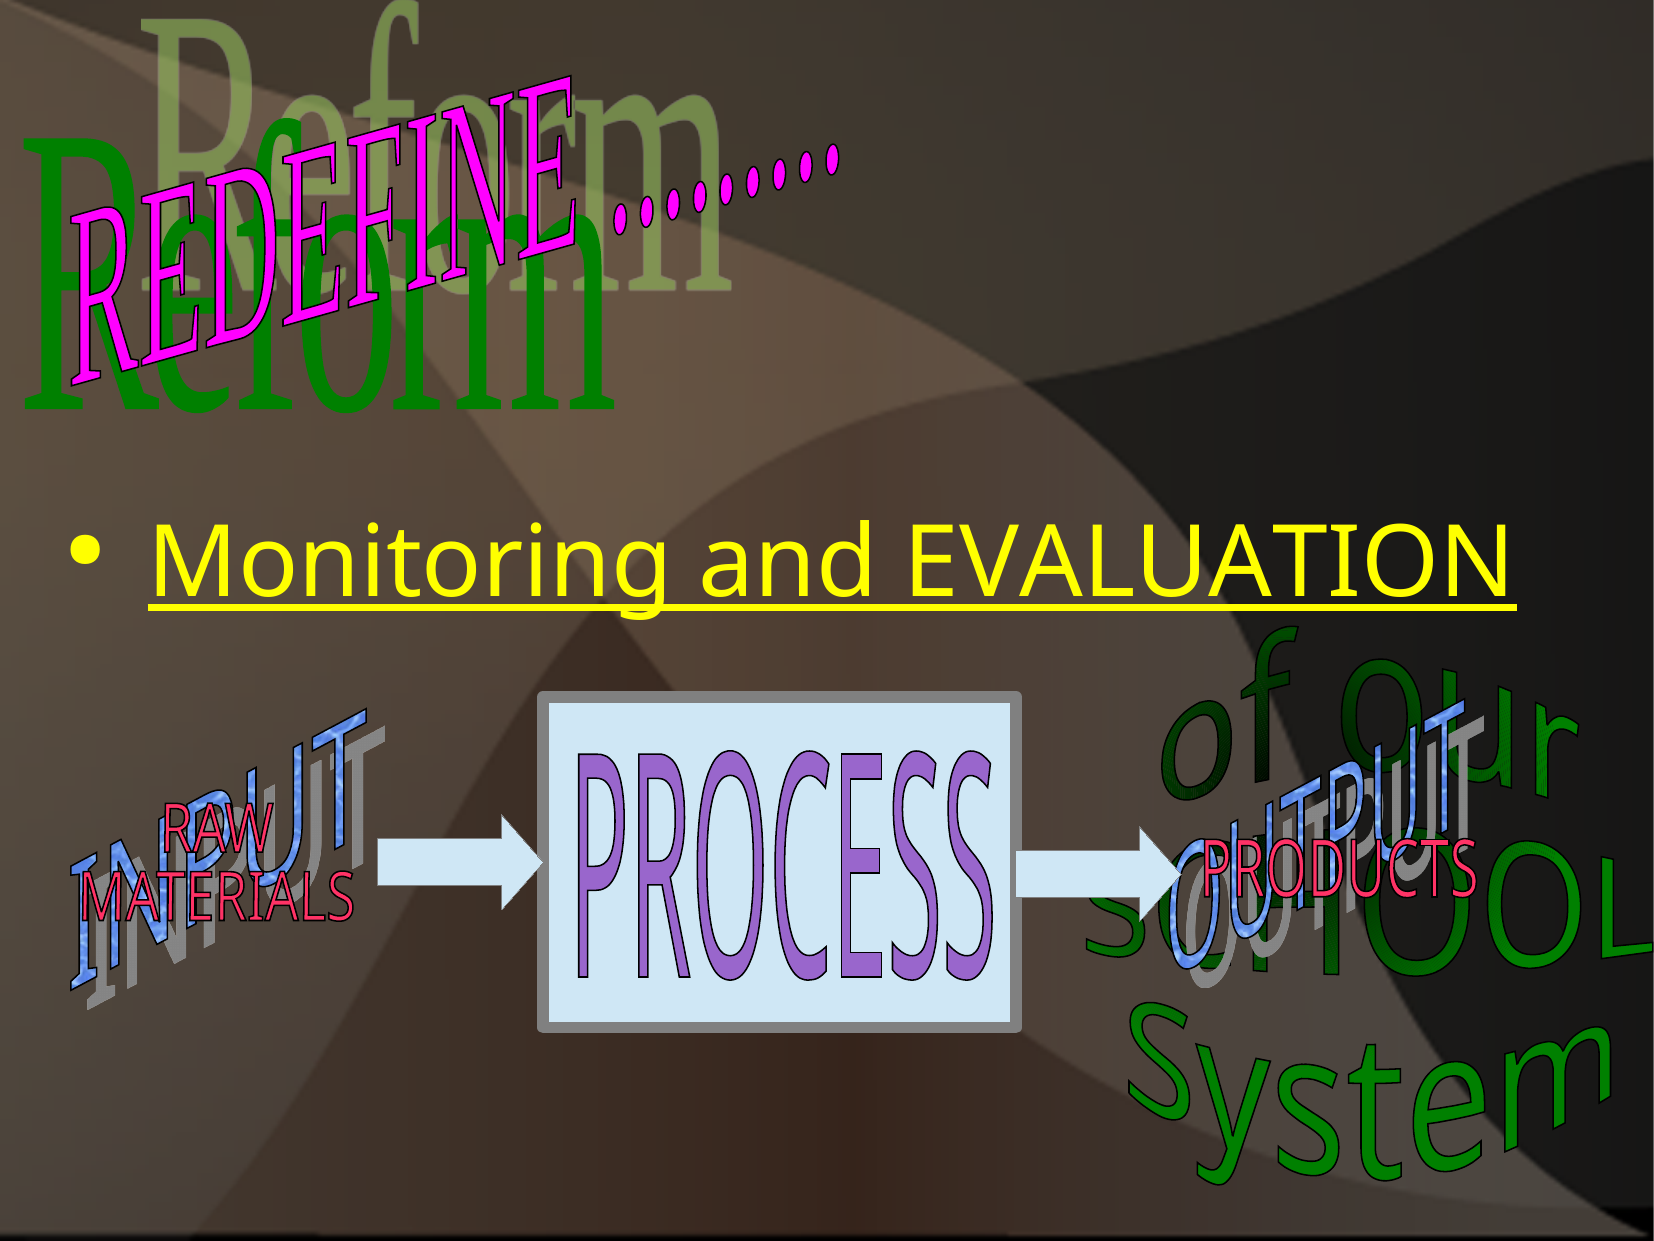

REDEFINE .........
Reform
# Monitoring and EVALUATION
of our
SCHOOL
System
OUTPUT
INPUT
PROCESS
RAW
MATERIALS
PRODUCTS